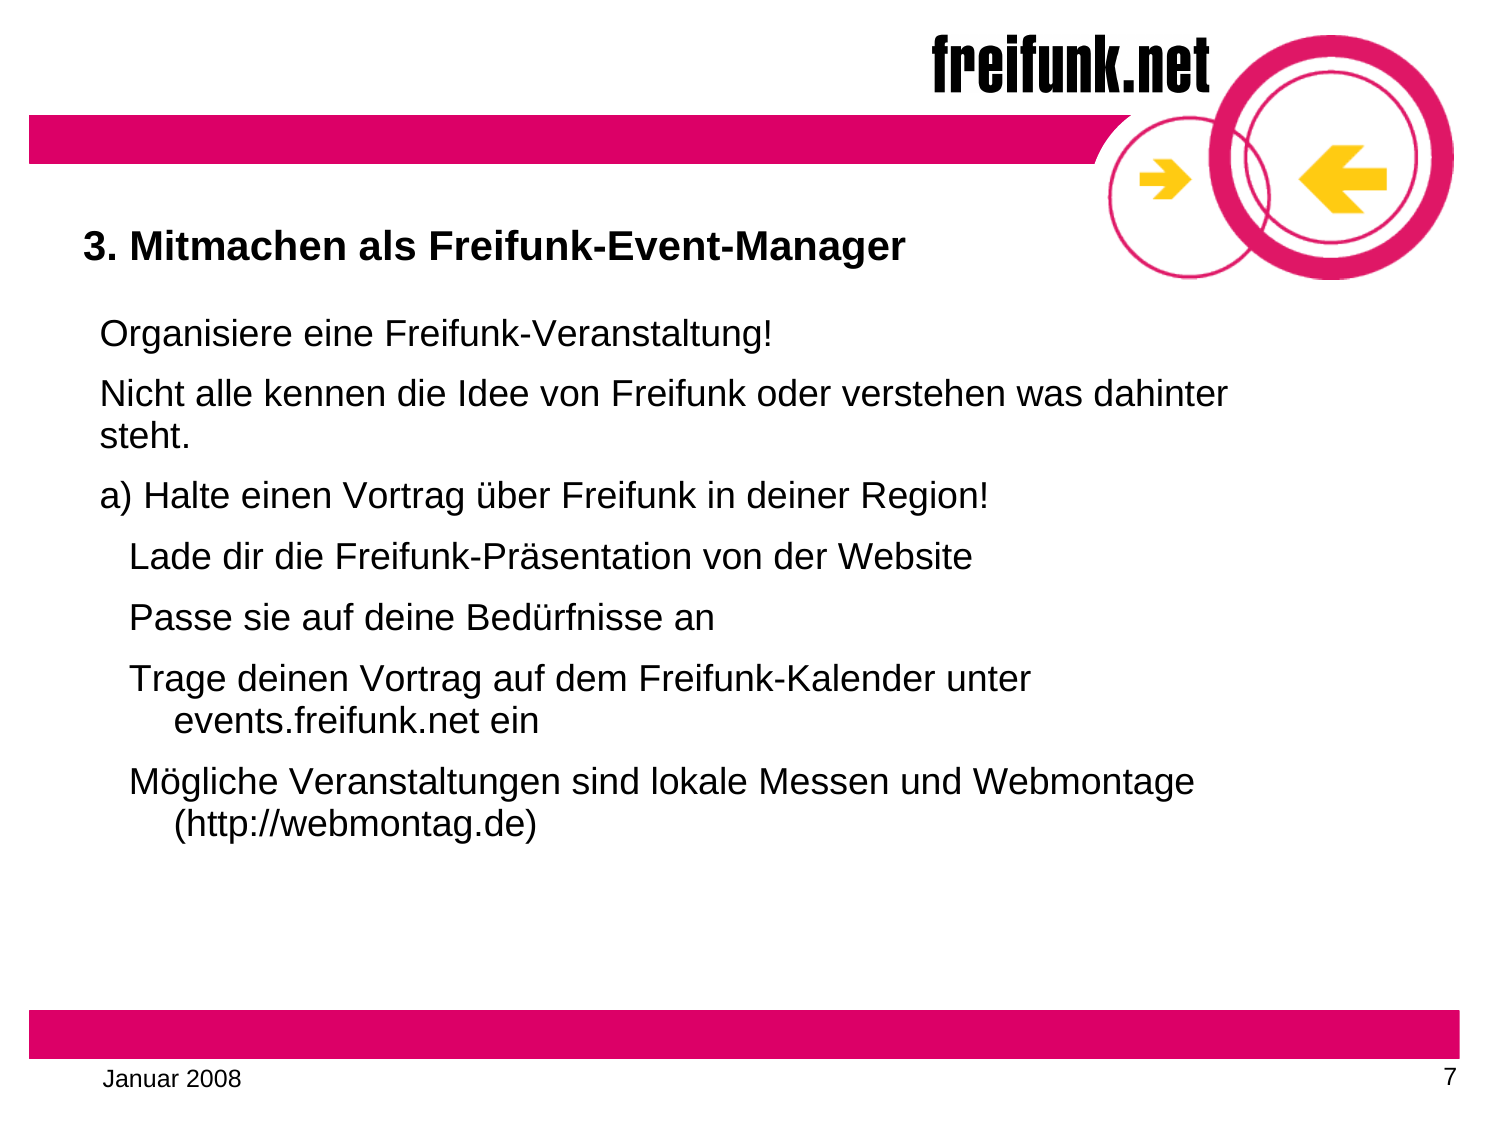

3. Mitmachen als Freifunk-Event-Manager
Organisiere eine Freifunk-Veranstaltung!
Nicht alle kennen die Idee von Freifunk oder verstehen was dahinter steht.
a) Halte einen Vortrag über Freifunk in deiner Region!
Lade dir die Freifunk-Präsentation von der Website
Passe sie auf deine Bedürfnisse an
Trage deinen Vortrag auf dem Freifunk-Kalender unter events.freifunk.net ein
Mögliche Veranstaltungen sind lokale Messen und Webmontage (http://webmontag.de)
7
Januar 2008